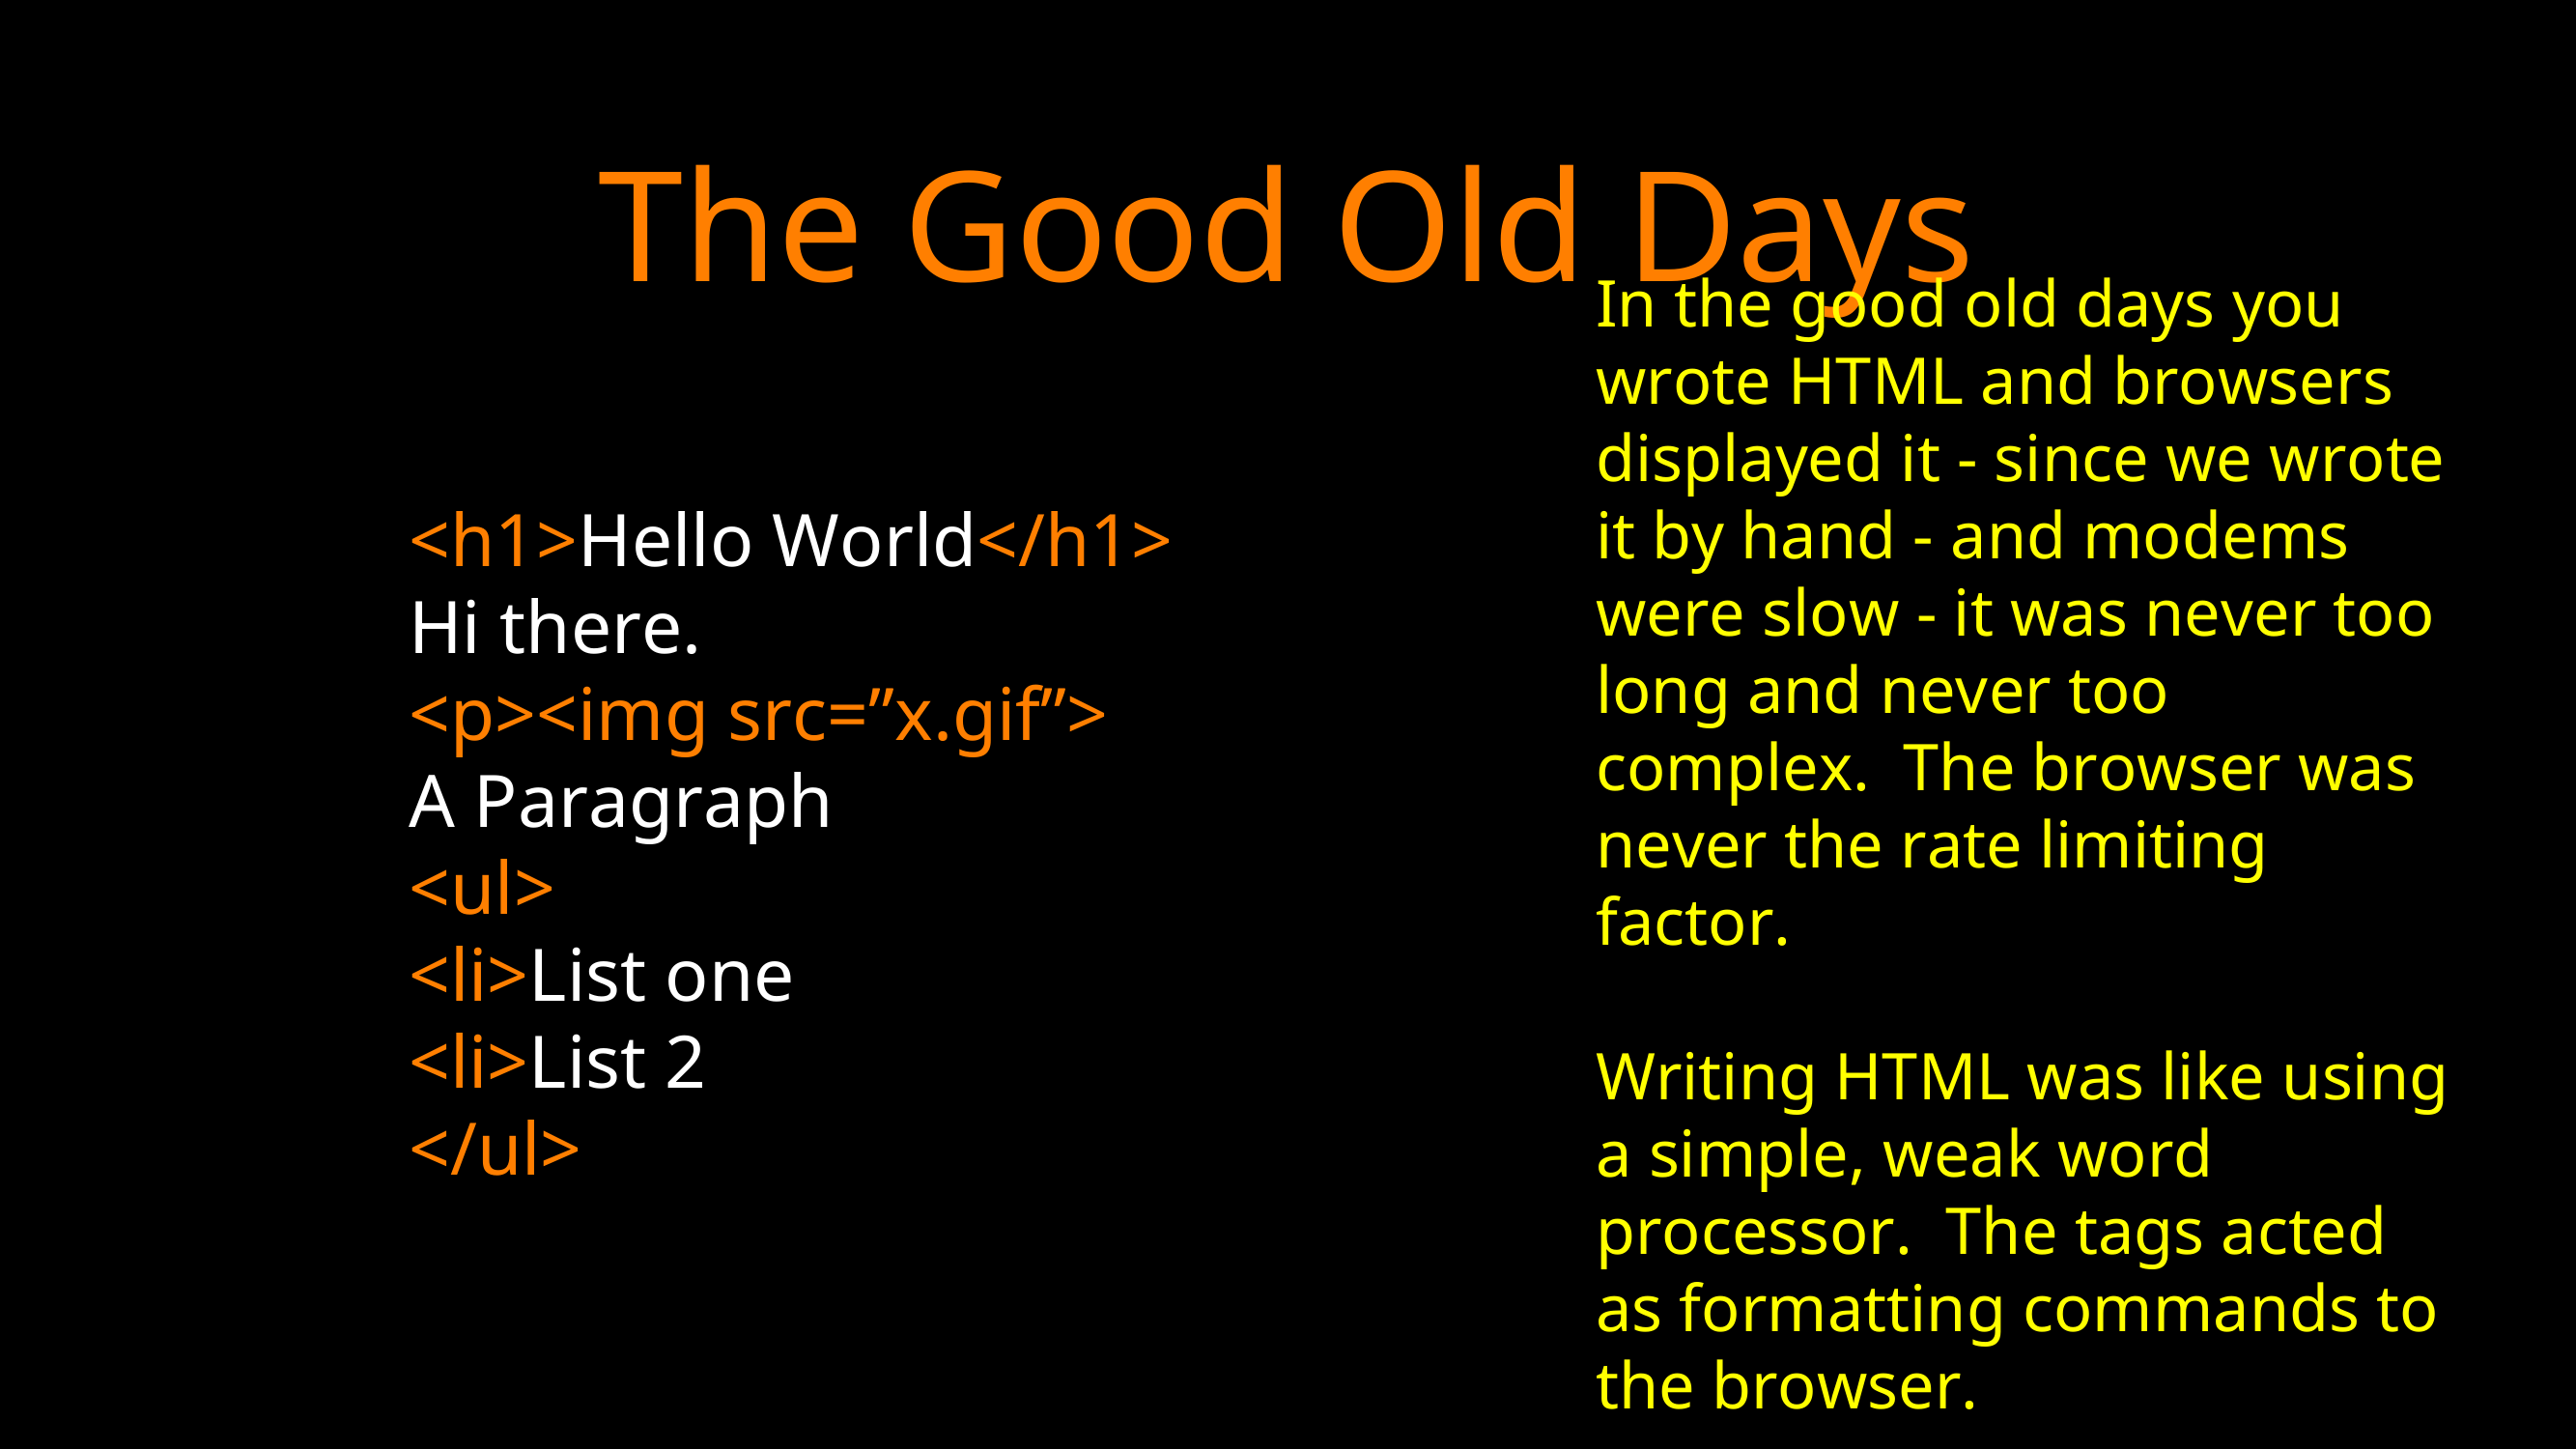

# The Good Old Days
In the good old days you wrote HTML and browsers displayed it - since we wrote it by hand - and modems were slow - it was never too long and never too complex. The browser was never the rate limiting factor.
Writing HTML was like using a simple, weak word processor. The tags acted as formatting commands to the browser.
<h1>Hello World</h1>
Hi there.
<p><img src=”x.gif”>
A Paragraph
<ul>
<li>List one
<li>List 2
</ul>